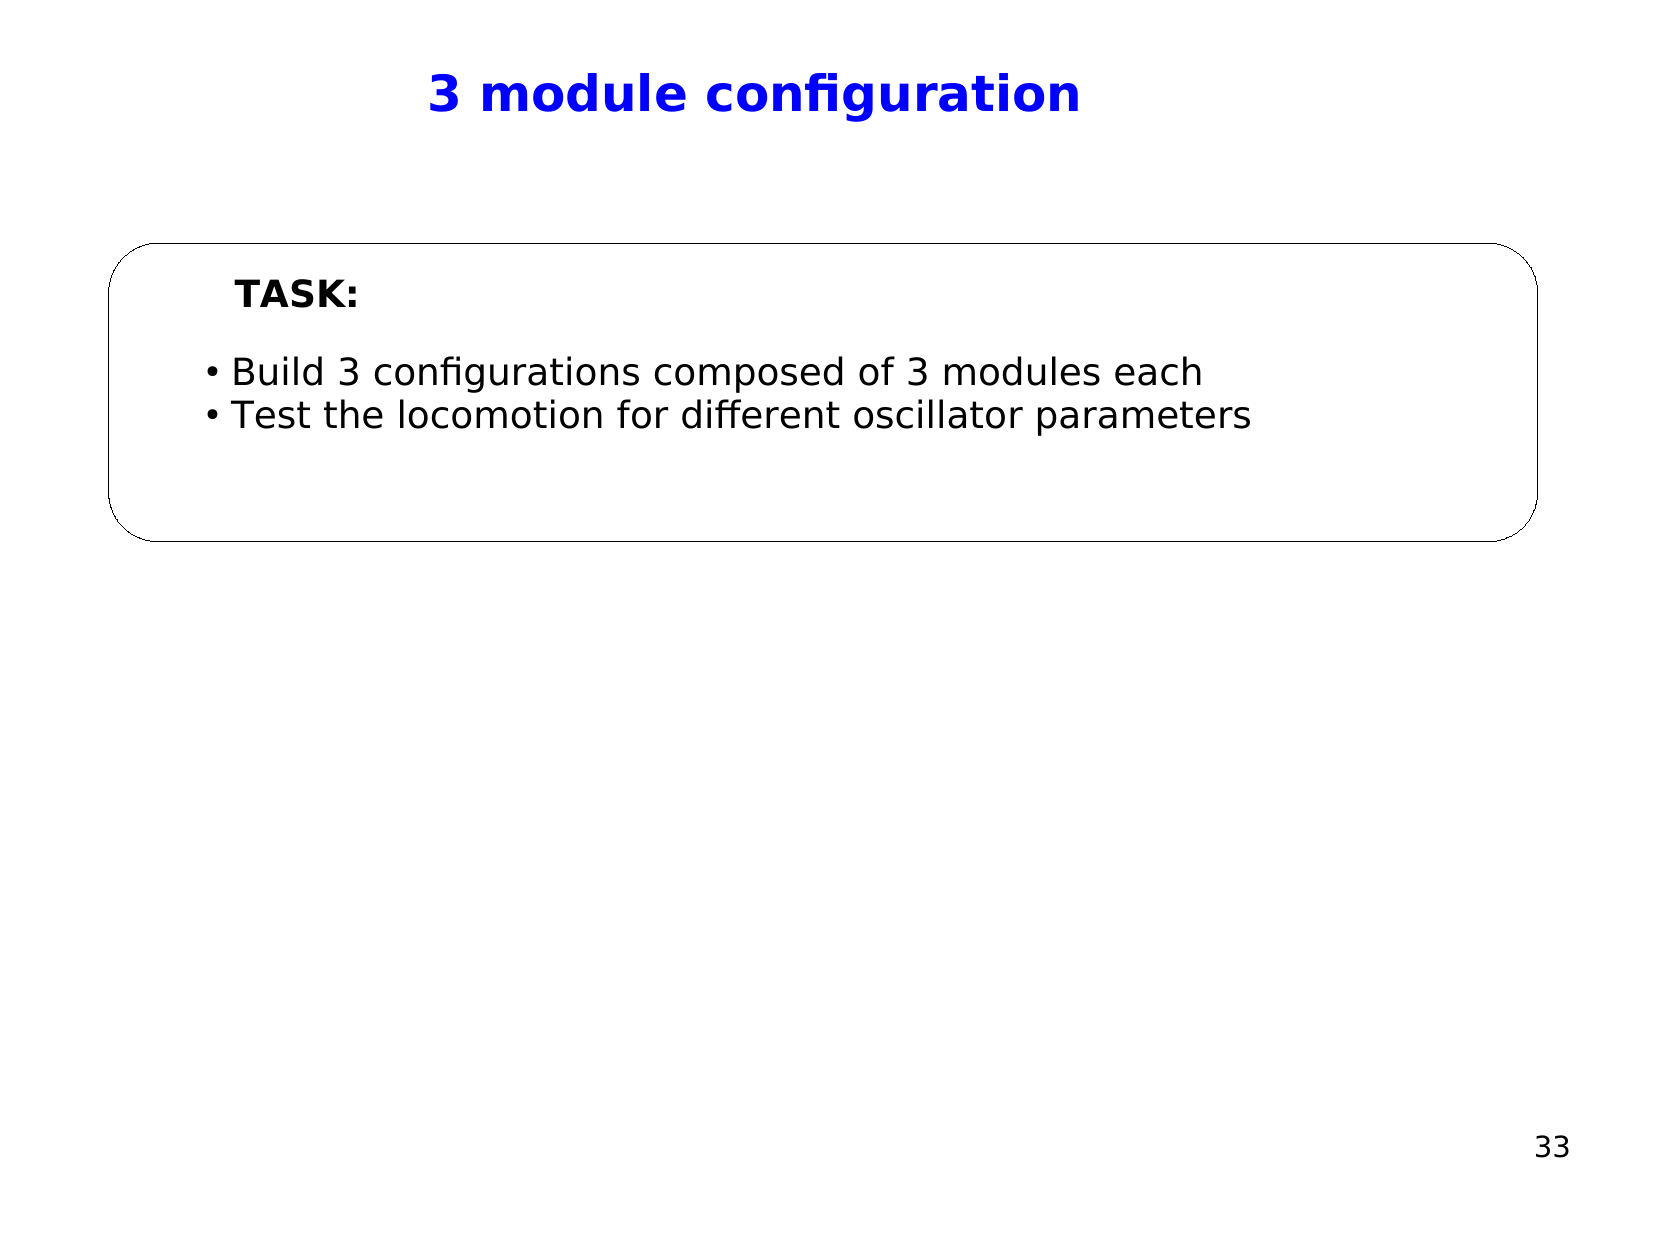

3 module configuration
TASK:
 Build 3 configurations composed of 3 modules each
 Test the locomotion for different oscillator parameters
33